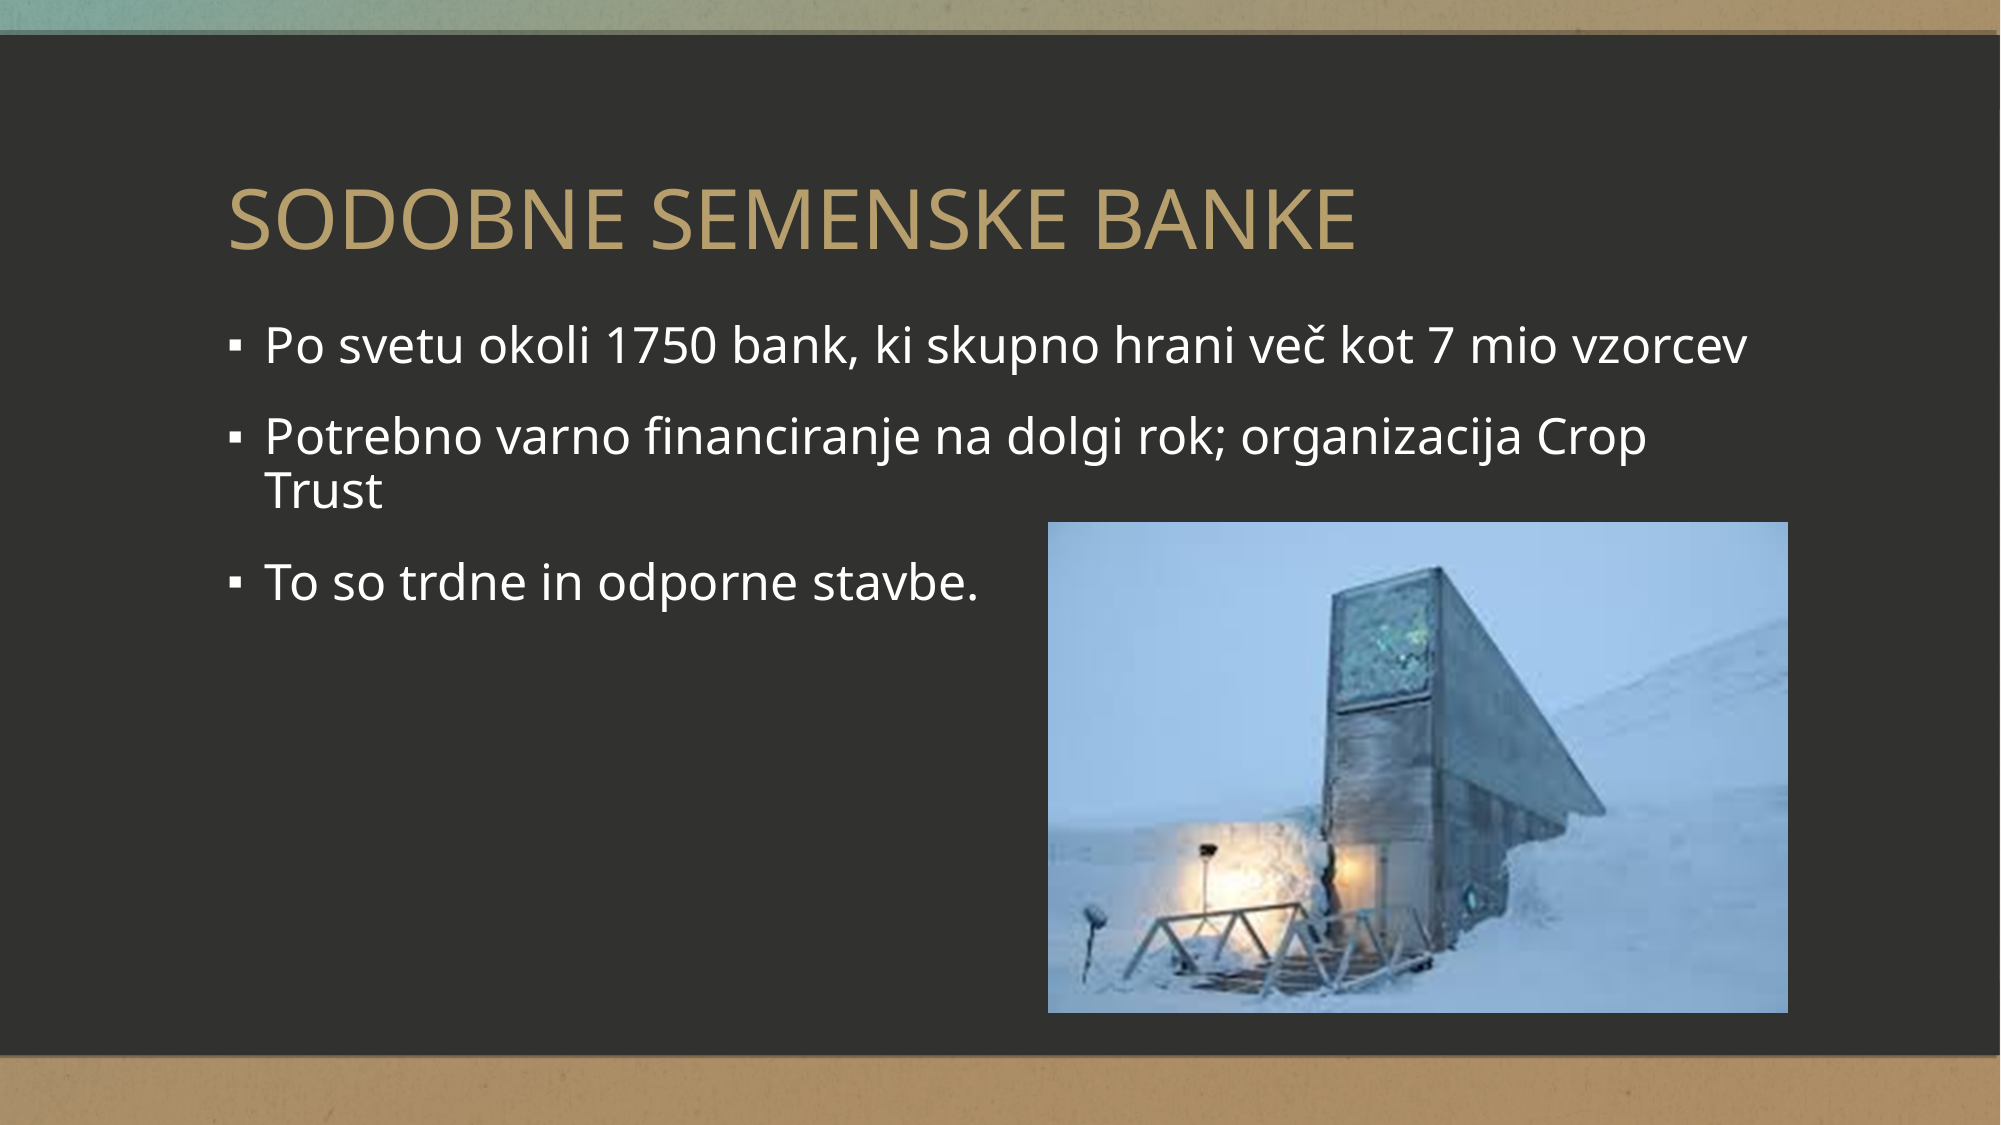

# SODOBNE SEMENSKE BANKE
Po svetu okoli 1750 bank, ki skupno hrani več kot 7 mio vzorcev
Potrebno varno financiranje na dolgi rok; organizacija Crop Trust
To so trdne in odporne stavbe.